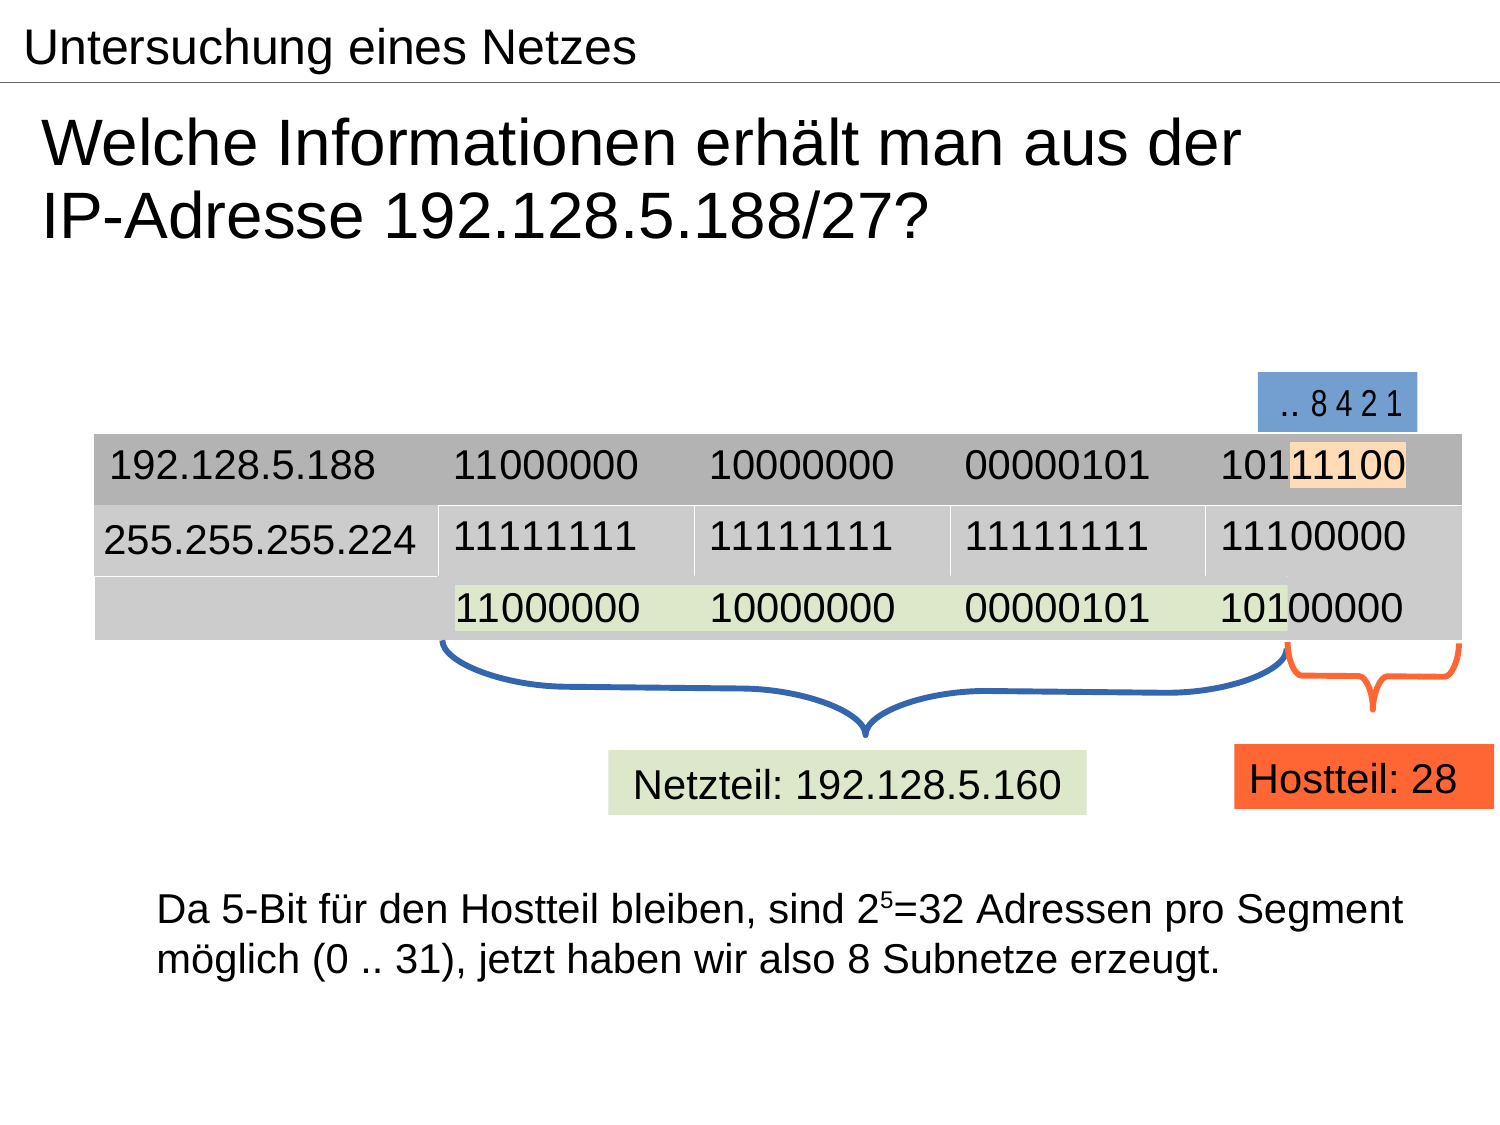

# Untersuchung eines Netzes
Welche Informationen erhält man aus der
IP-Adresse 192.128.5.188/27?
.. 8 4 2 1
| 192.128.5.188 | 11000000 | 10000000 | 00000101 | 10111100 |
| --- | --- | --- | --- | --- |
| | 11111111 | 11111111 | 11111111 | 11100000 |
| | | | | |
255.255.255.224
11000000 10000000 00000101 101
00000
Netzteil: 192.128.5.160
Hostteil: 28
Da 5-Bit für den Hostteil bleiben, sind 25=32 Adressen pro Segment möglich (0 .. 31), jetzt haben wir also 8 Subnetze erzeugt.